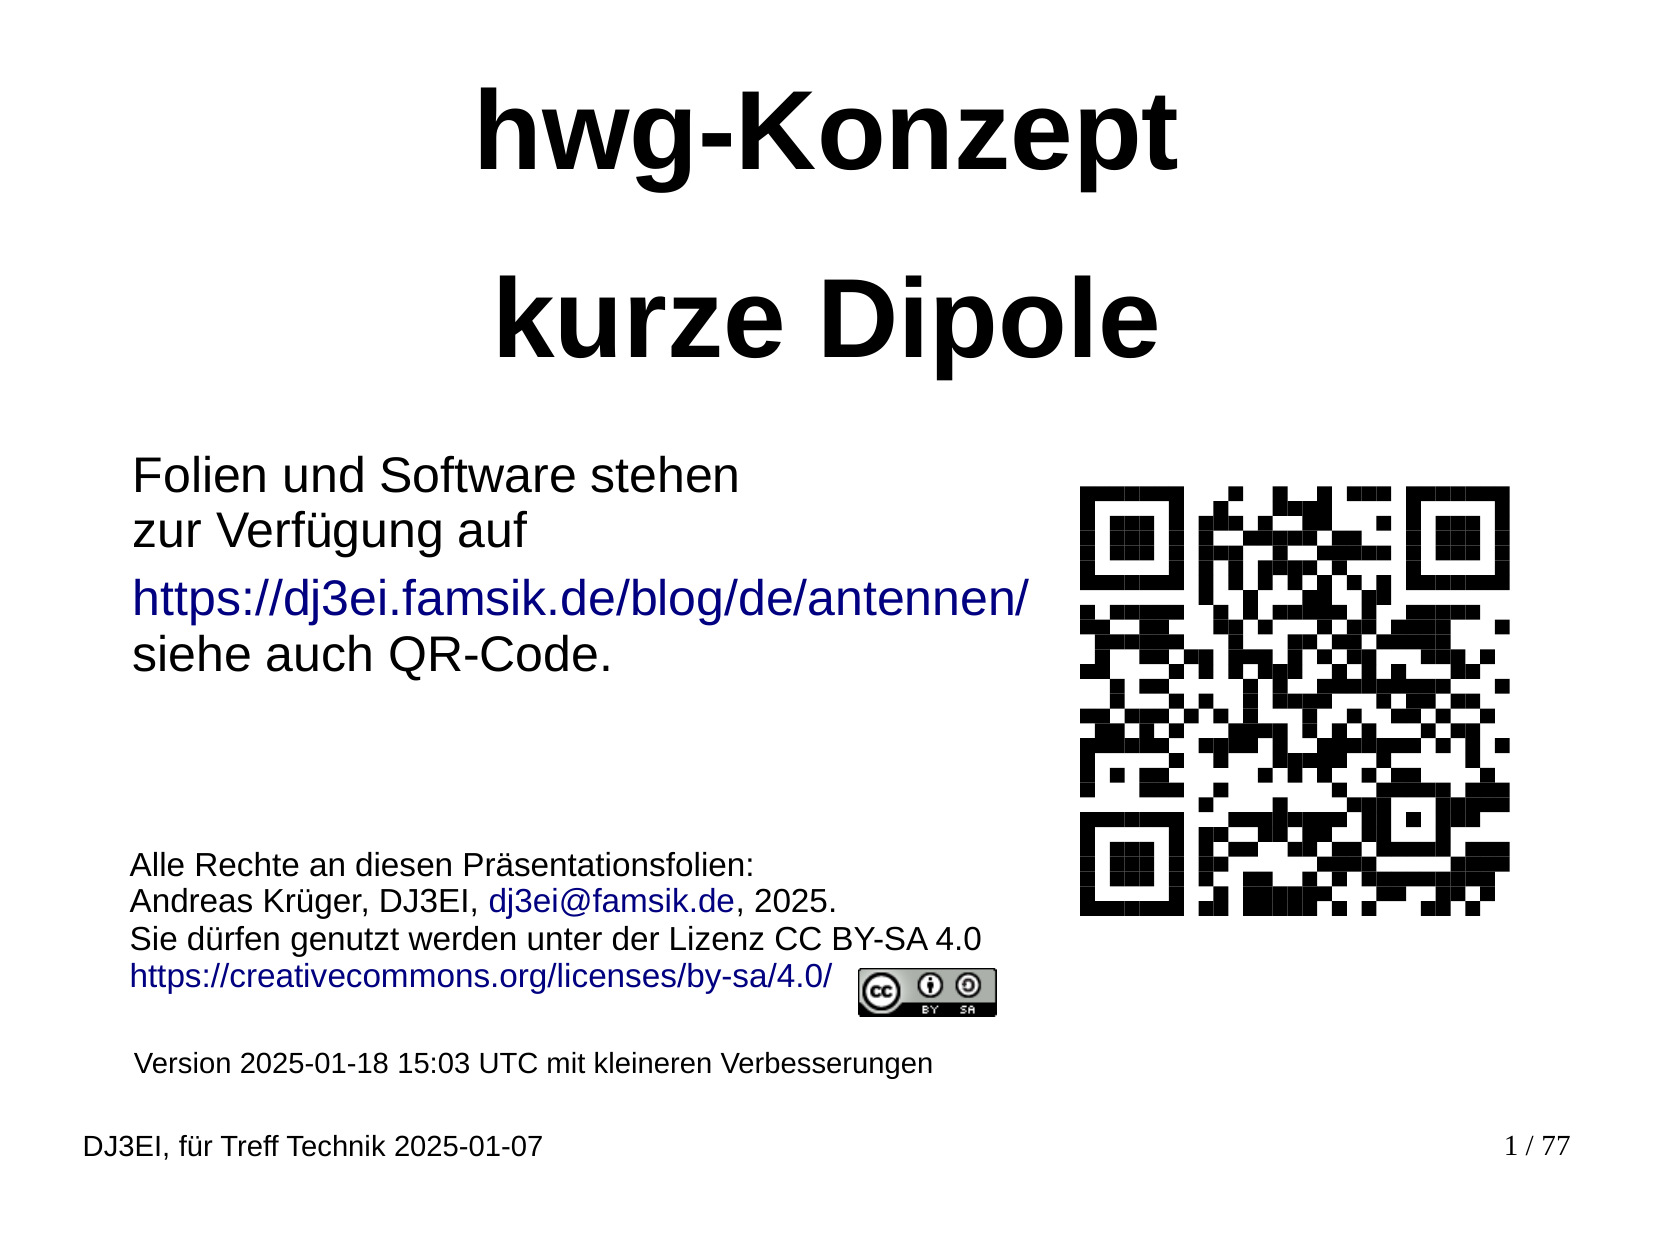

# hwg-Konzept kurze Dipole
Folien und Software stehen
zur Verfügung auf
https://dj3ei.famsik.de/blog/de/antennen/
siehe auch QR-Code.
Alle Rechte an diesen Präsentationsfolien:
Andreas Krüger, DJ3EI, dj3ei@famsik.de, 2025.
Sie dürfen genutzt werden unter der Lizenz CC BY-SA 4.0 https://creativecommons.org/licenses/by-sa/4.0/
Version 2025-01-18 15:03 UTC mit kleineren Verbesserungen
1